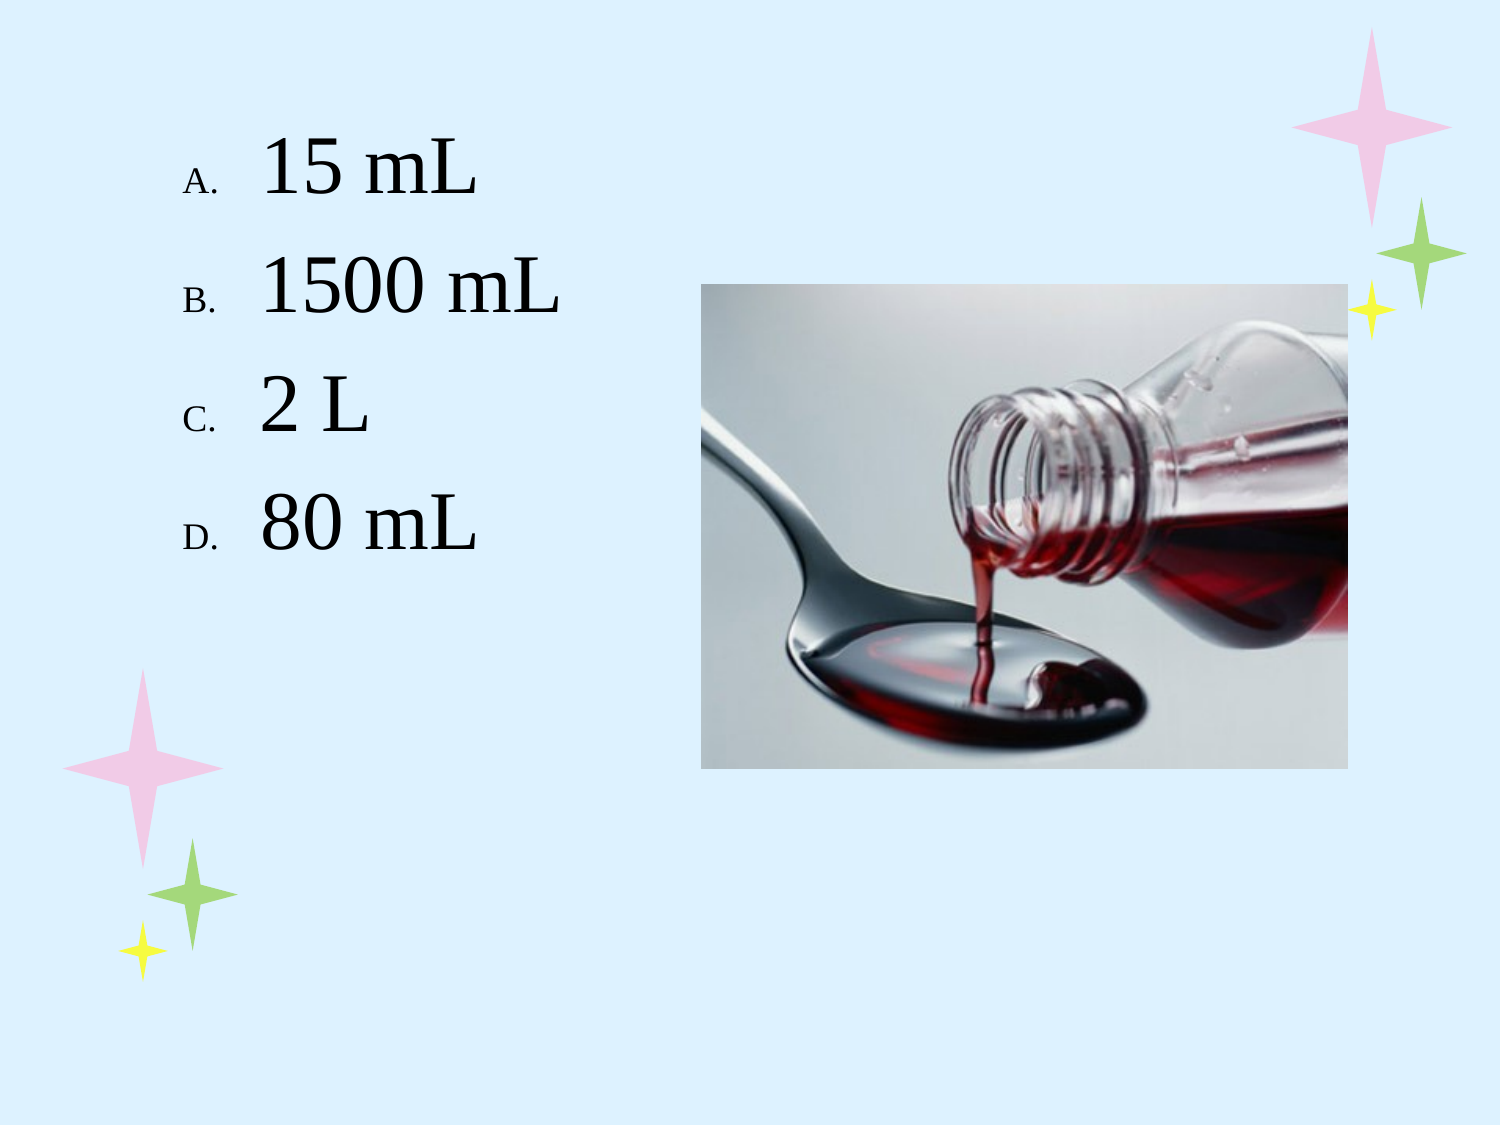

15 mL
 1500 mL
 2 L
 80 mL